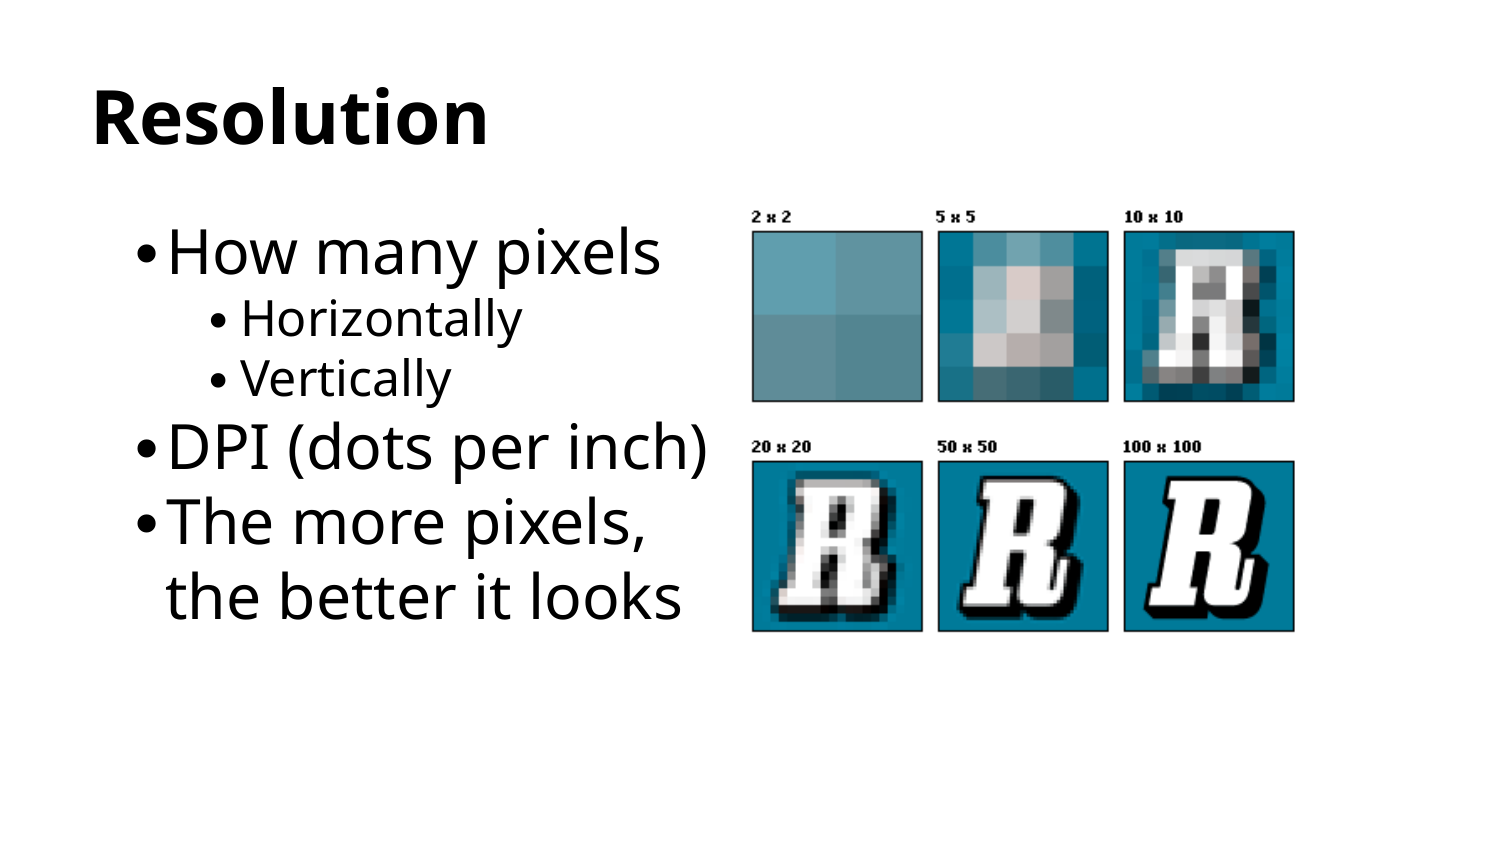

Resolution
# How many pixels
Horizontally
Vertically
DPI (dots per inch)
The more pixels,
the better it looks